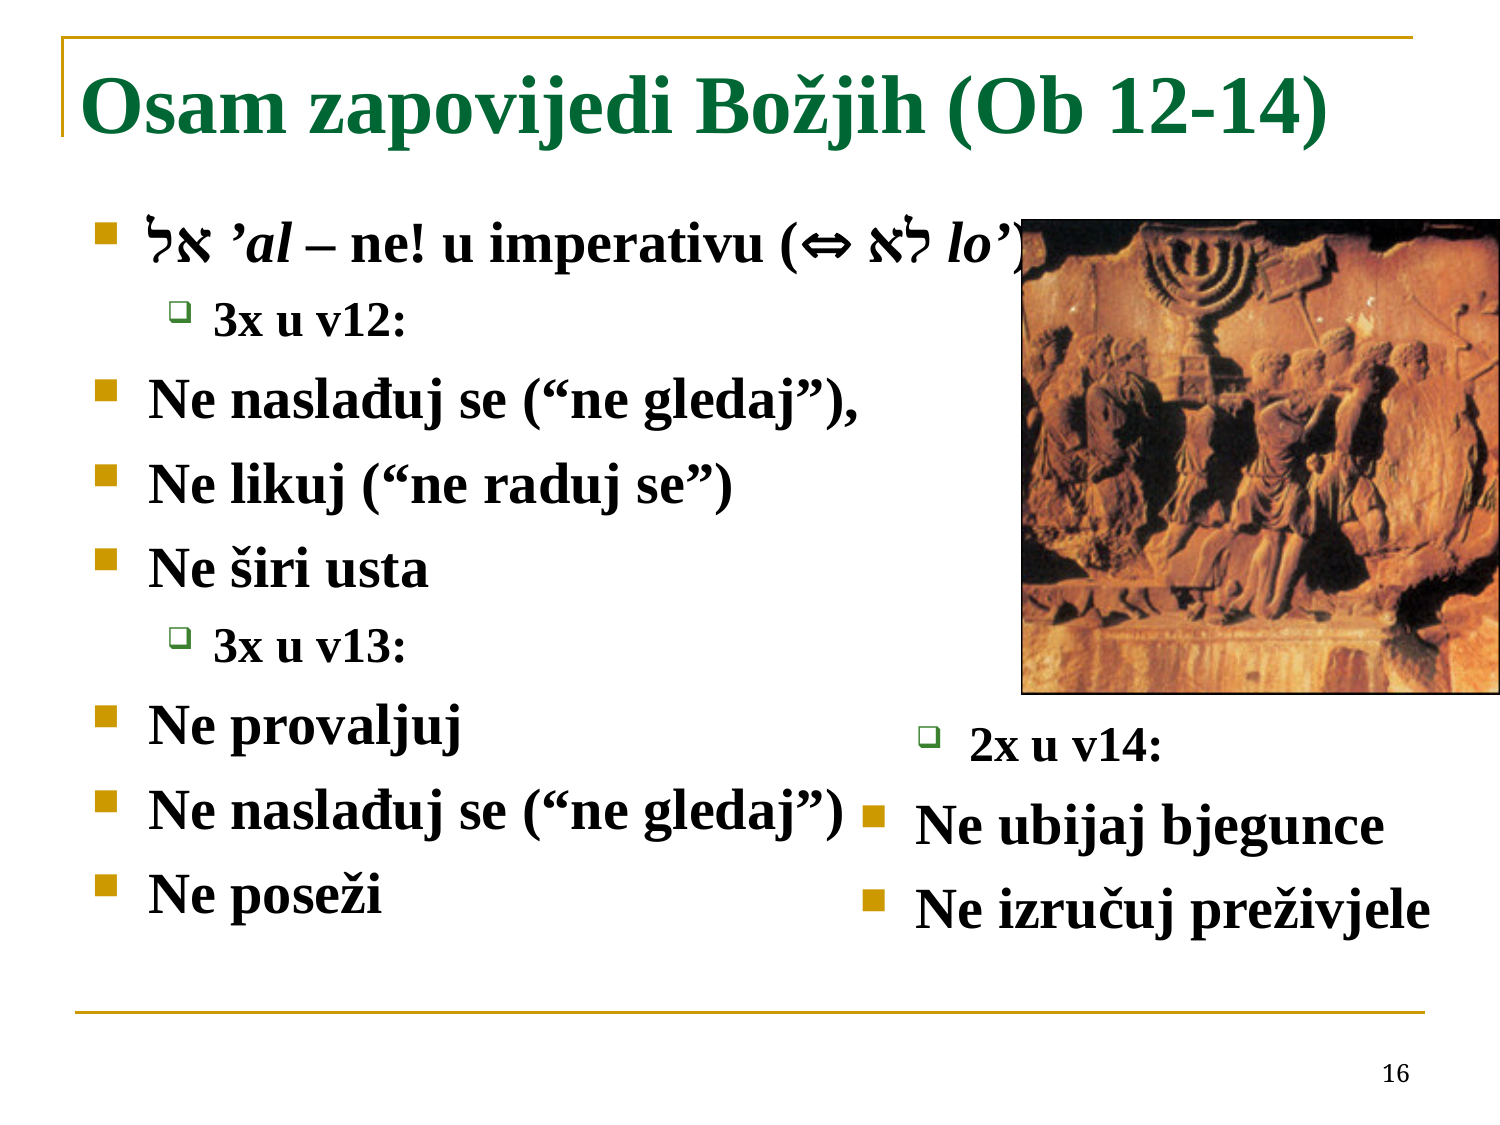

# Osam zapovijedi Božjih (Ob 12-14)
אל ’al – ne! u imperativu ( לא lo’)
3x u v12:
Ne naslađuj se (“ne gledaj”),
Ne likuj (“ne raduj se”)
Ne širi usta
3x u v13:
Ne provaljuj
Ne naslađuj se (“ne gledaj”)
Ne poseži
2x u v14:
Ne ubijaj bjegunce
Ne izručuj preživjele